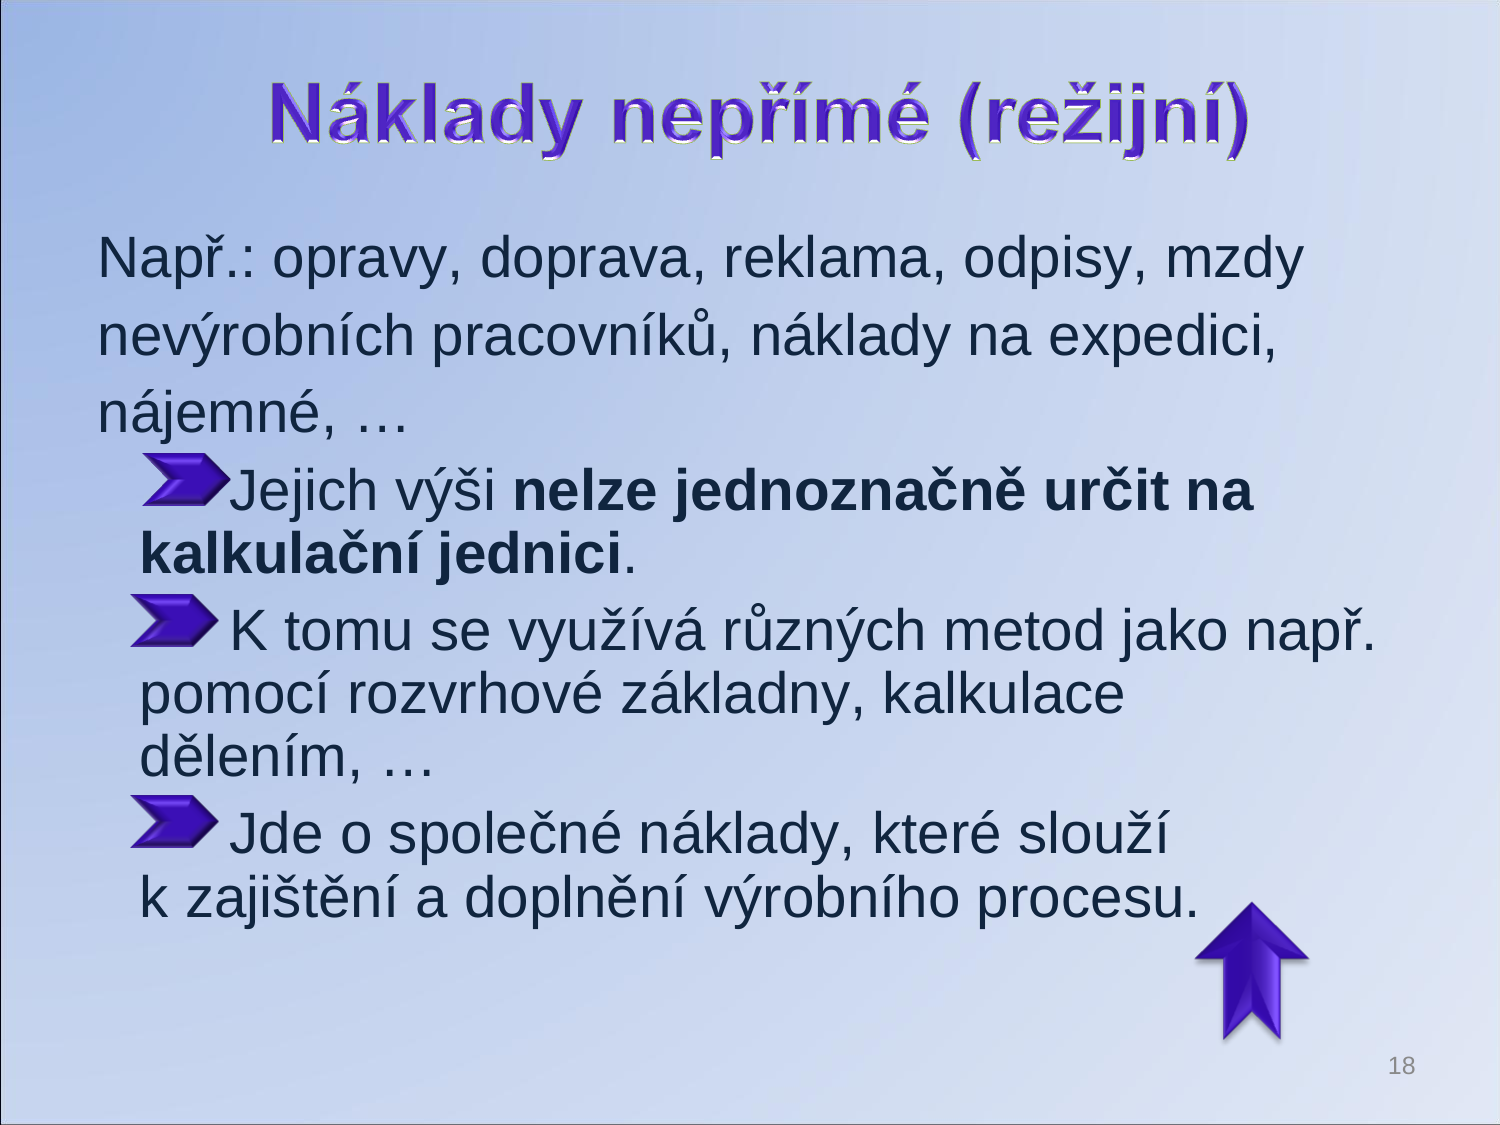

# Např.: opravy, doprava, reklama, odpisy, mzdy
nevýrobních pracovníků, náklady na expedici,
nájemné, …
		Jejich výši nelze jednoznačně určit na kalkulační jednici.
		K tomu se využívá různých metod jako např. pomocí rozvrhové základny, kalkulace
dělením, …
		Jde o společné náklady, které slouží k zajištění a doplnění výrobního procesu.